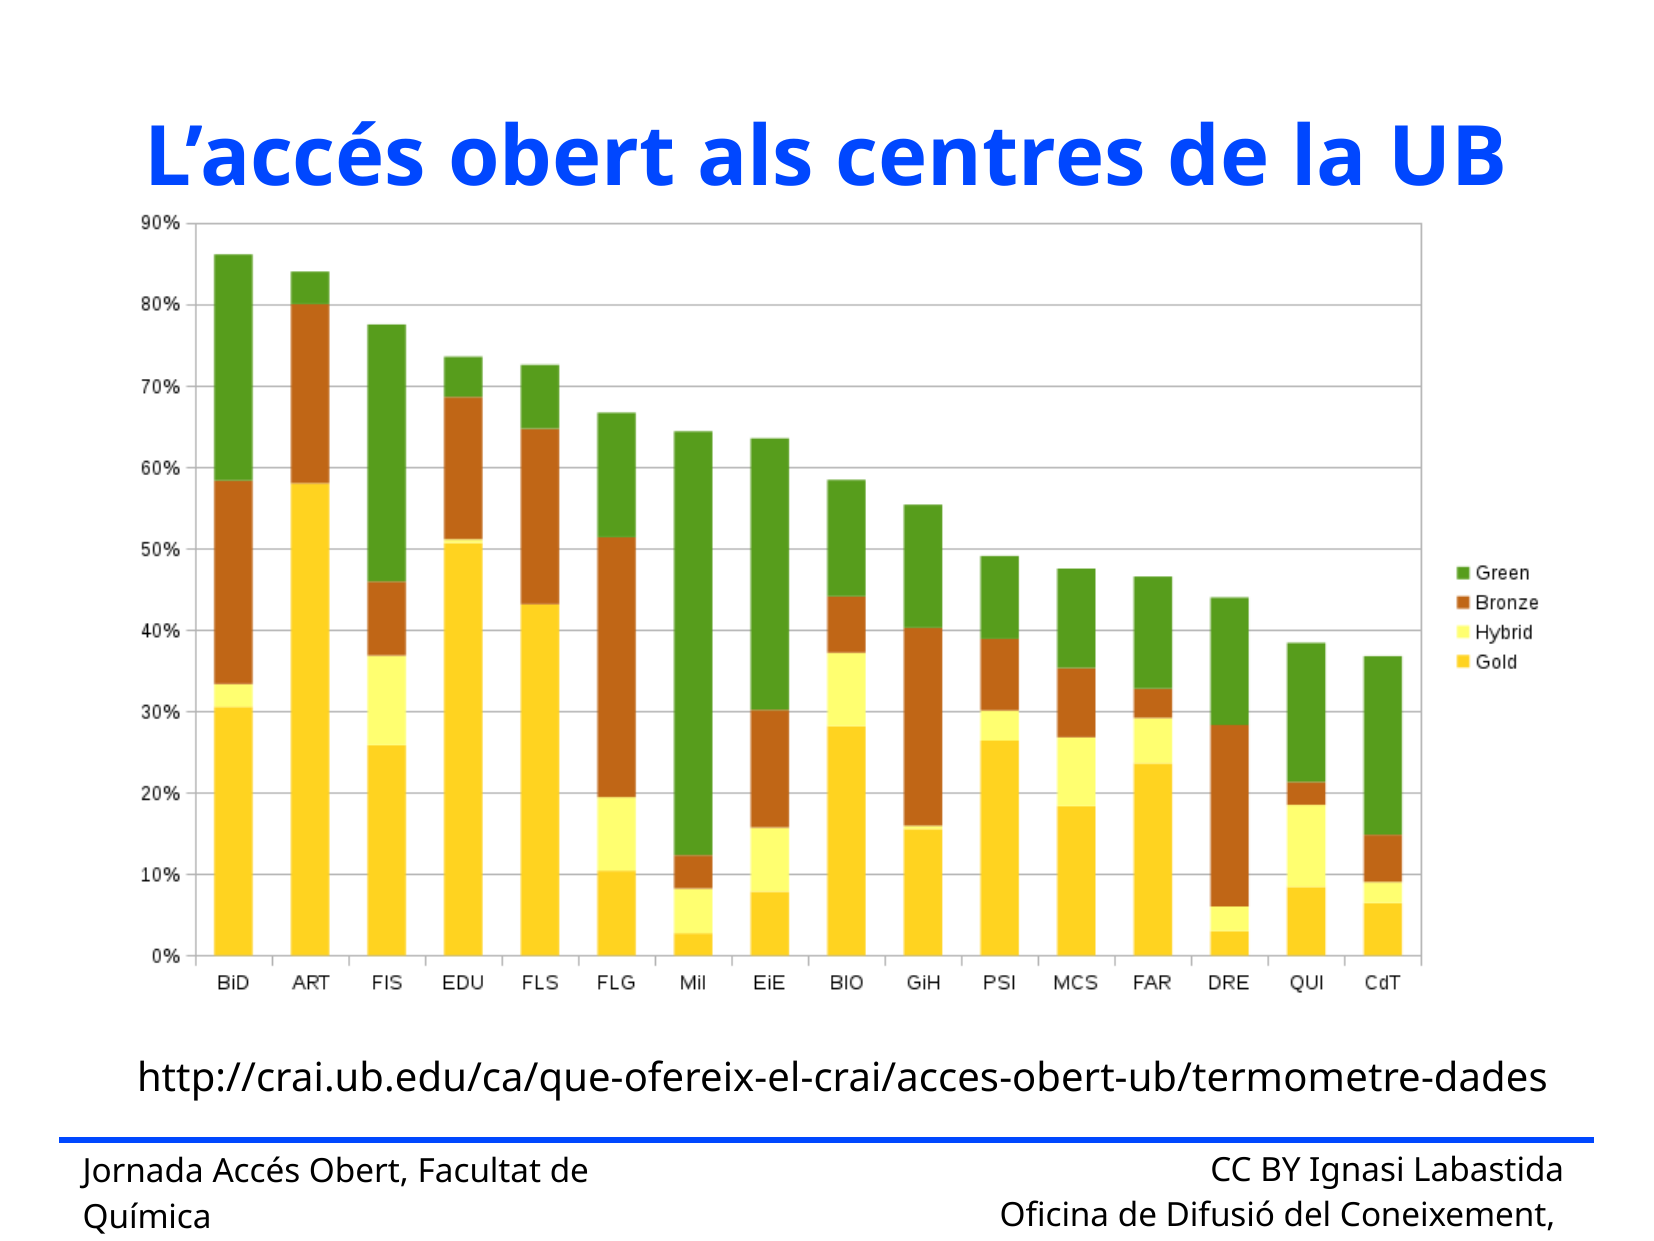

L’accés obert als centres de la UB
# http://crai.ub.edu/ca/que-ofereix-el-crai/acces-obert-ub/termometre-dades